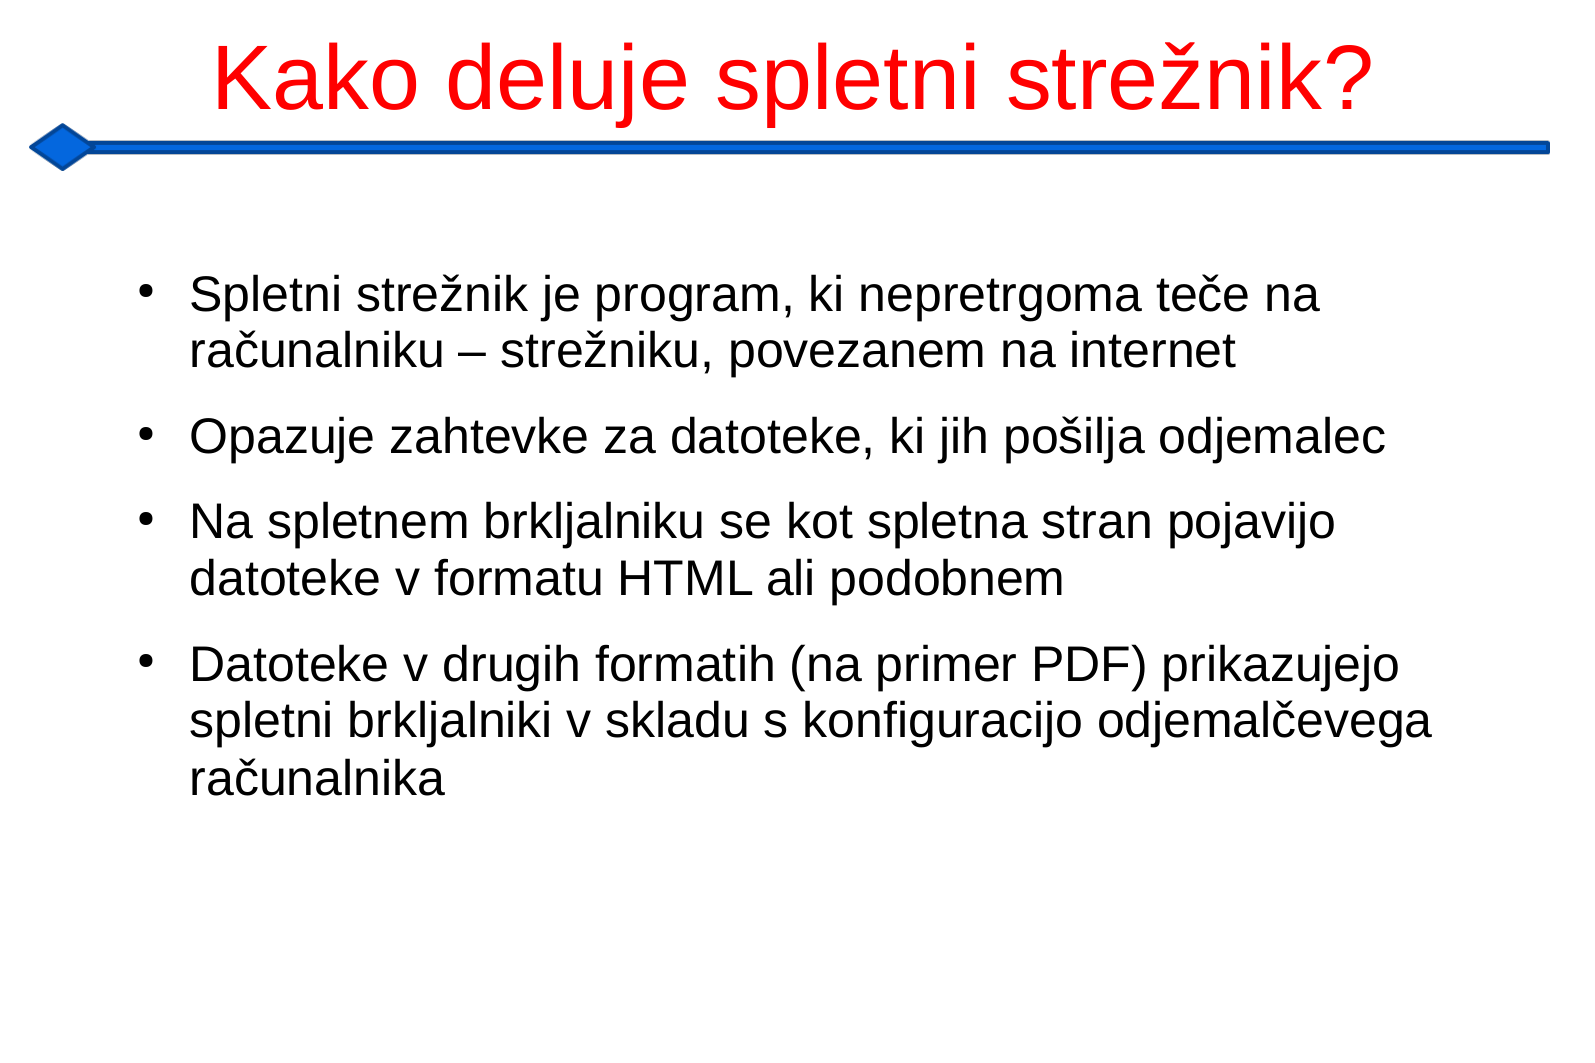

# Kako deluje spletni strežnik?
Spletni strežnik je program, ki nepretrgoma teče na računalniku – strežniku, povezanem na internet
Opazuje zahtevke za datoteke, ki jih pošilja odjemalec
Na spletnem brkljalniku se kot spletna stran pojavijo datoteke v formatu HTML ali podobnem
Datoteke v drugih formatih (na primer PDF) prikazujejo spletni brkljalniki v skladu s konfiguracijo odjemalčevega računalnika